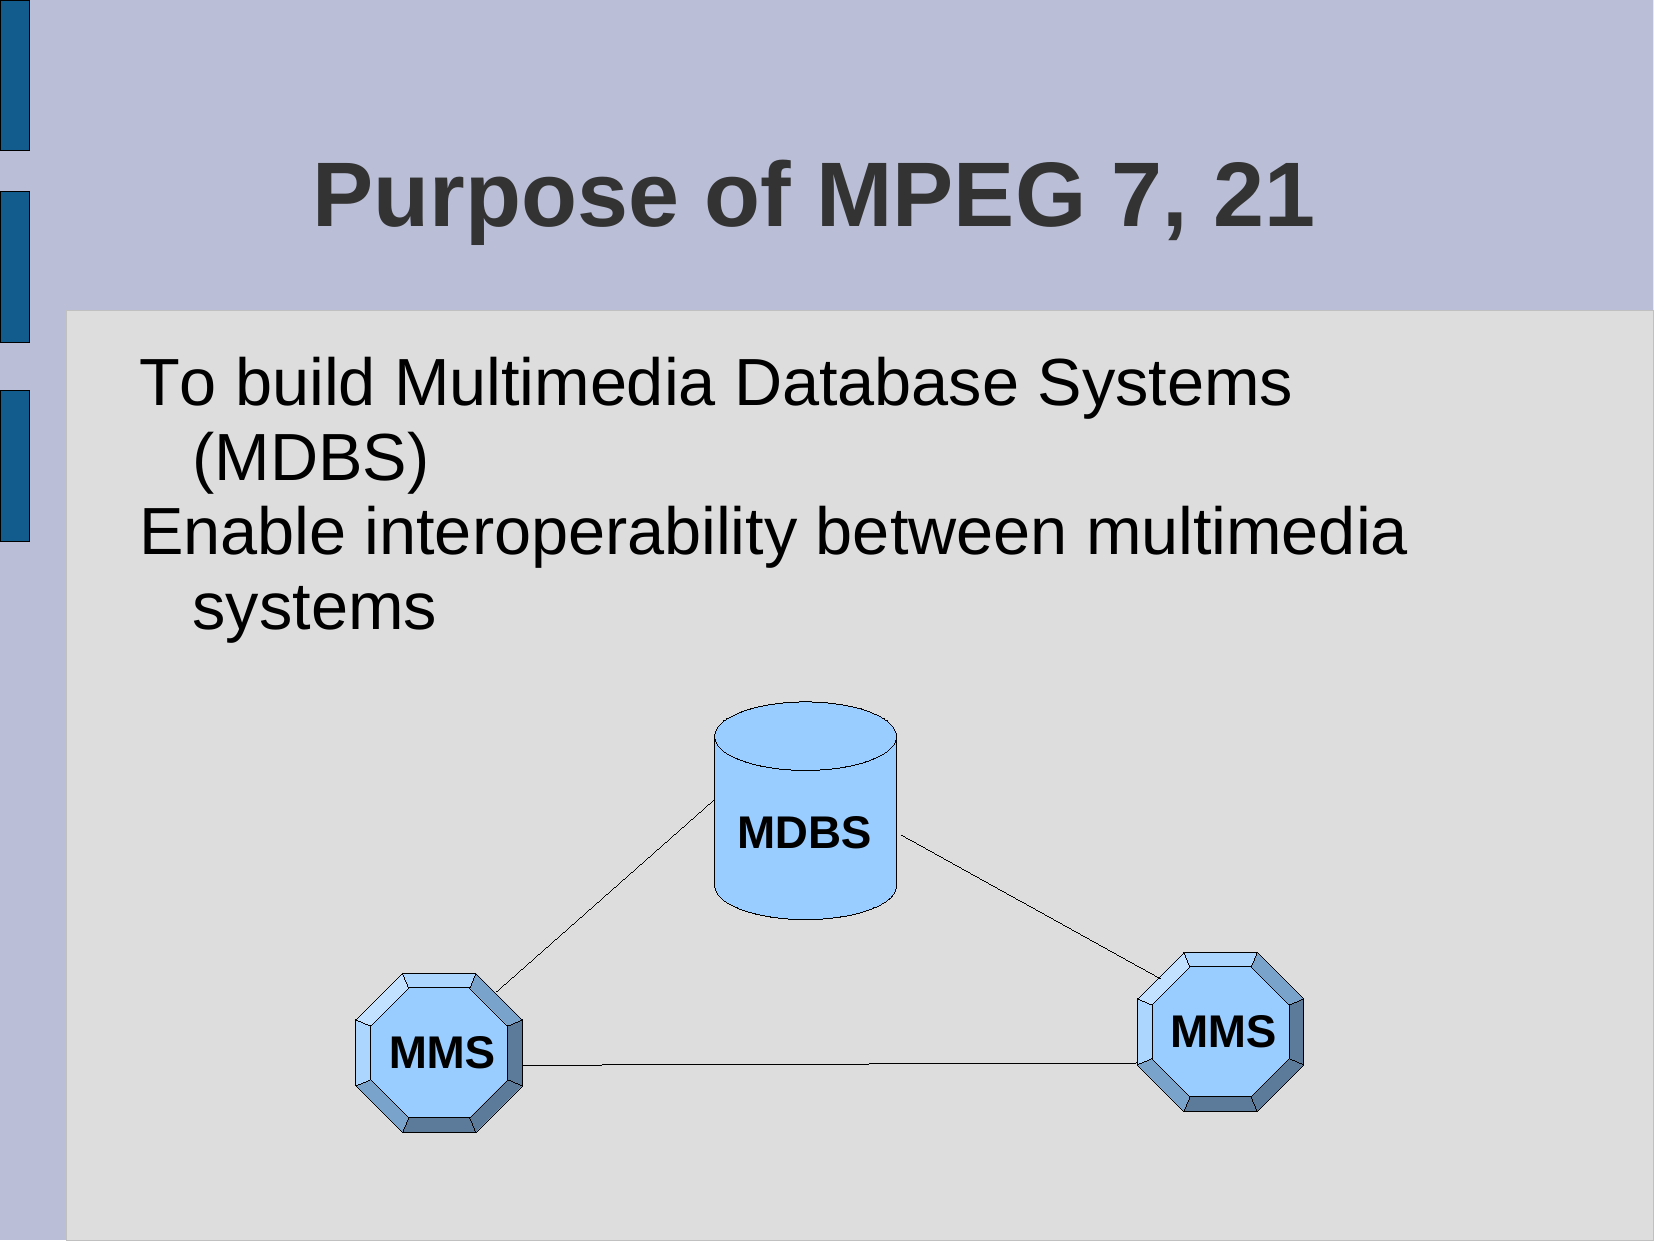

# Purpose of MPEG 7, 21
To build Multimedia Database Systems (MDBS)
Enable interoperability between multimedia systems
MDBS
MMS
MMS